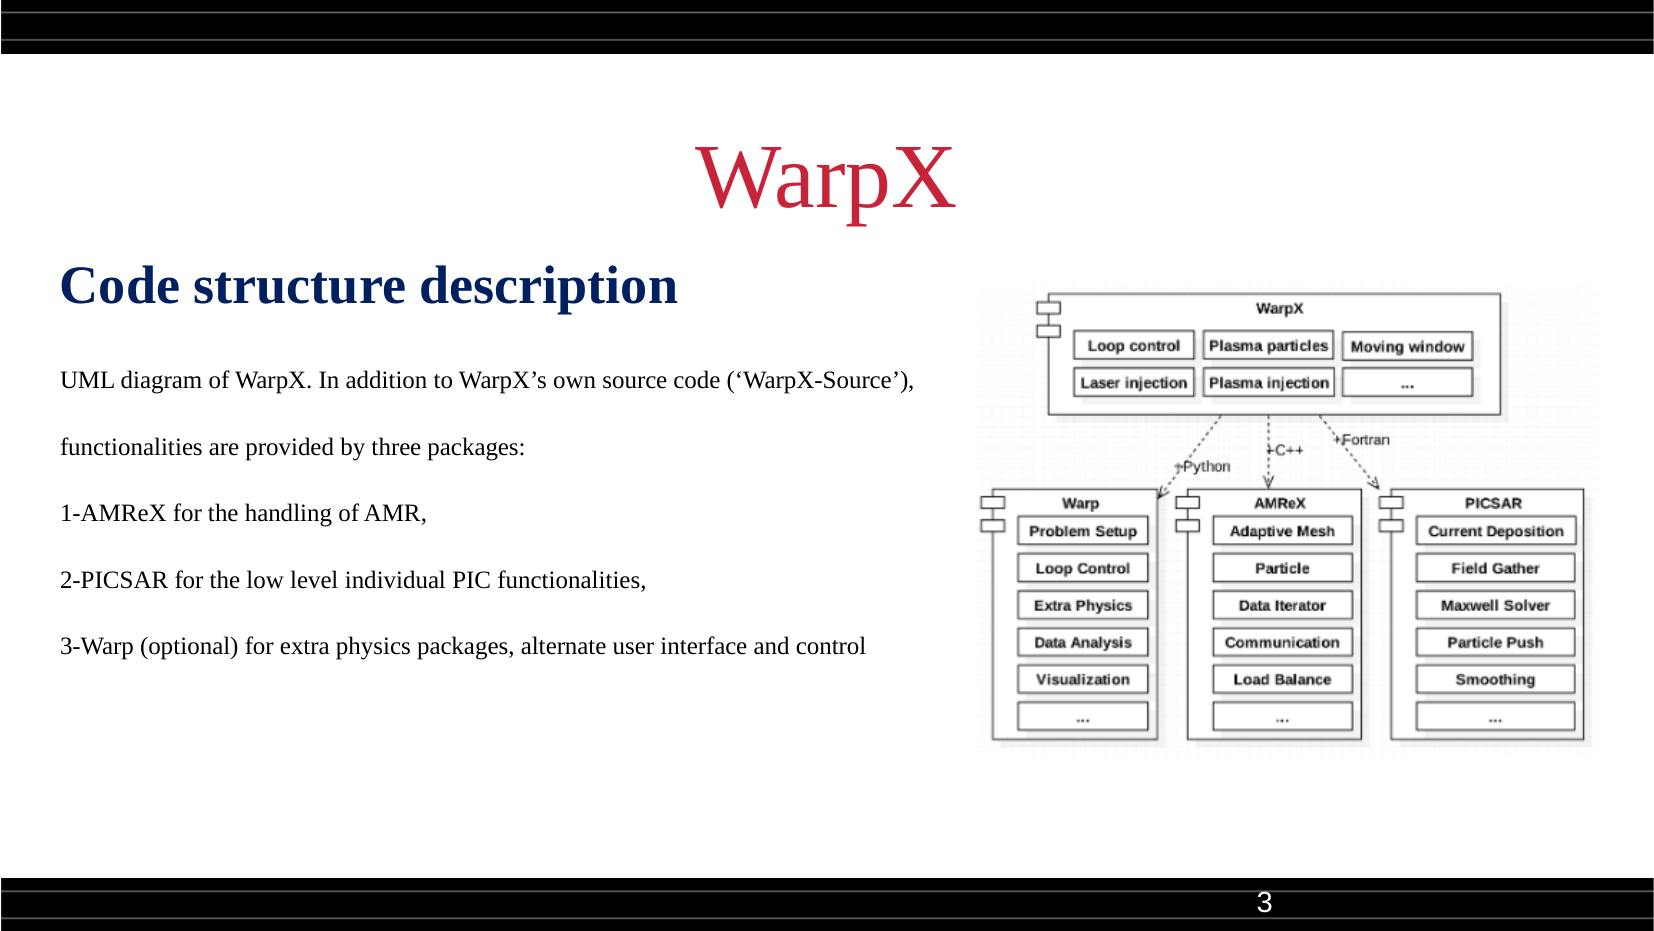

# WarpX
Code structure description
UML diagram of WarpX. In addition to WarpX’s own source code (‘WarpX-Source’),
functionalities are provided by three packages:
1-AMReX for the handling of AMR,
2-PICSAR for the low level individual PIC functionalities,
3-Warp (optional) for extra physics packages, alternate user interface and control